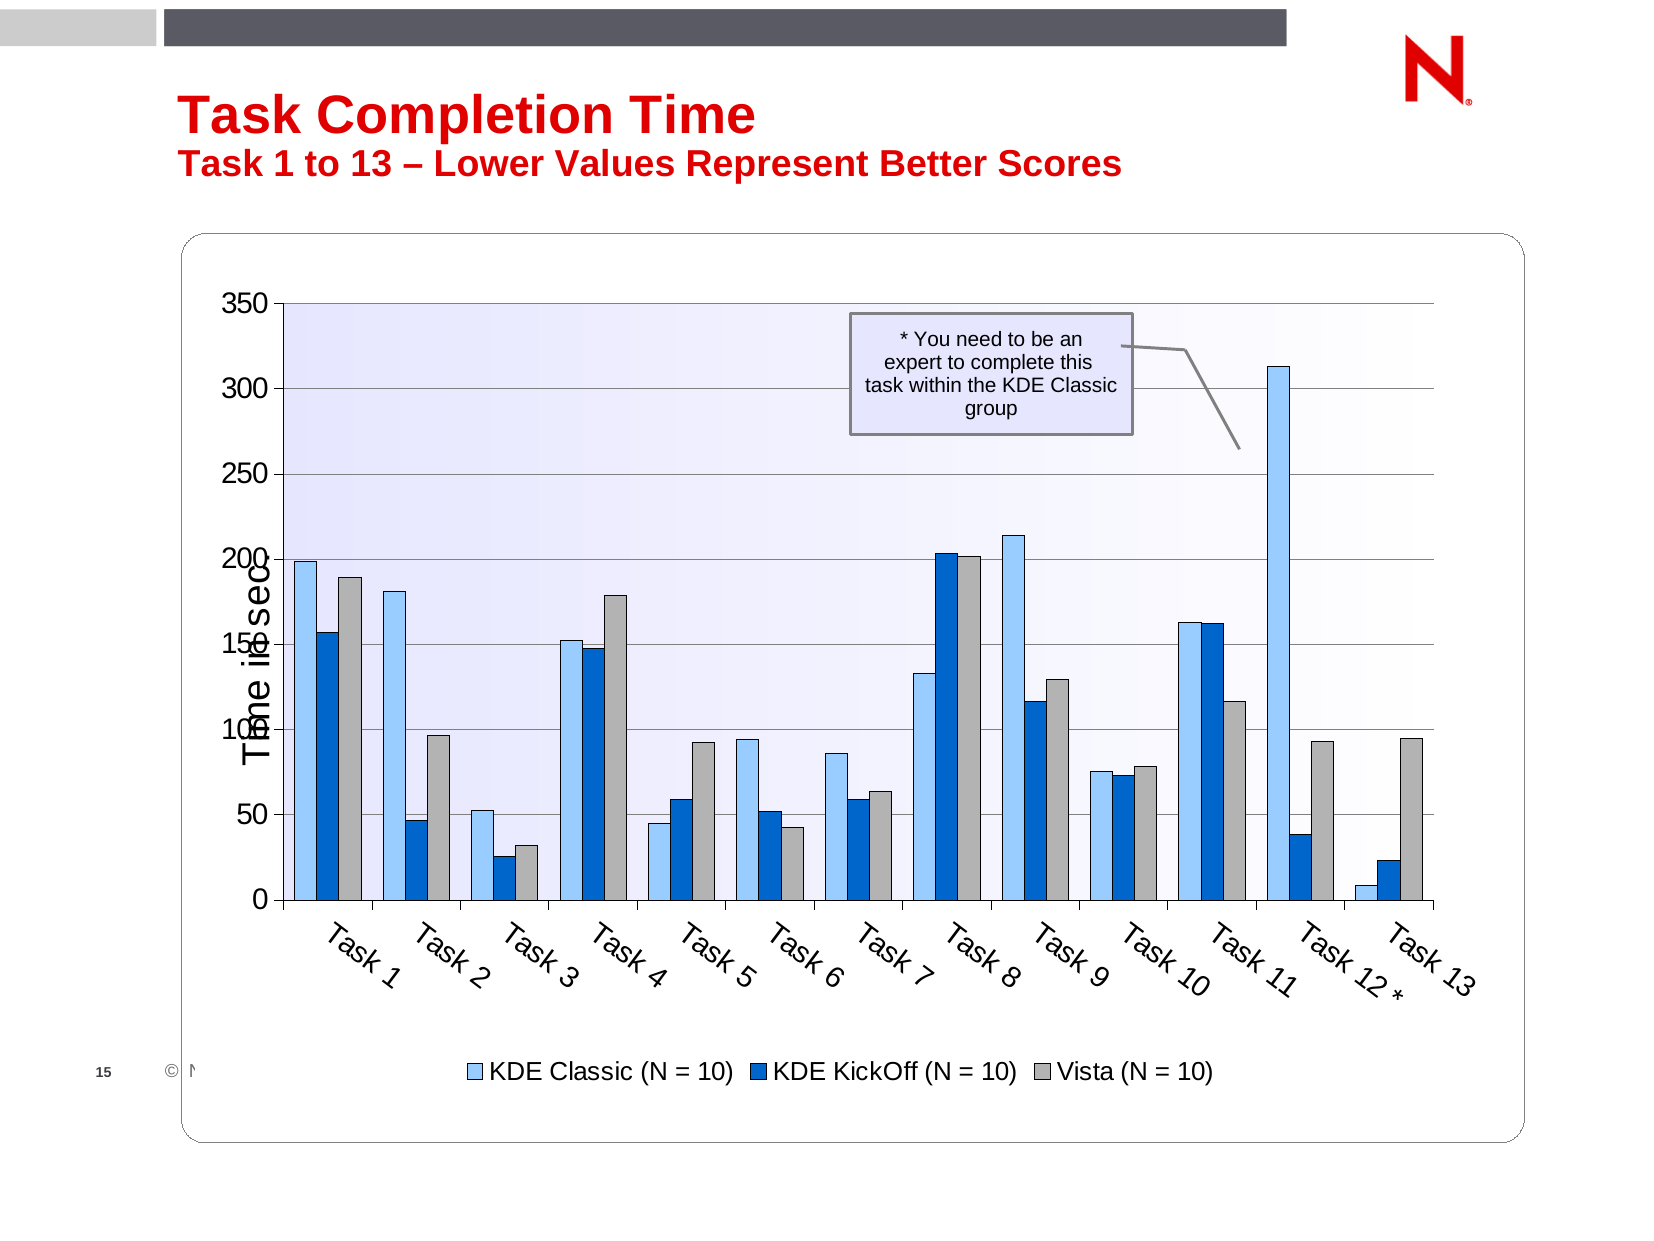

# Task Completion Time Task 1 to 13 – Lower Values Represent Better Scores
### Chart
| Category | KDE Classic (N = 10) | KDE KickOff (N = 10) | Vista (N = 10) |
|---|---|---|---|
| Task 1 | 198.9 | 156.8 | 189.6 |
| Task 2 | 180.8 | 46.8 | 96.3 |
| Task 3 | 52.3 | 25.6 | 31.8 |
| Task 4 | 152.1 | 147.8 | 178.9 |
| Task 5 | 45.0 | 58.8 | 92.4 |
| Task 6 | 94.0 | 52.0 | 42.8 |
| Task 7 | 85.9 | 58.8 | 63.6 |
| Task 8 | 132.7 | 203.6 | 201.7 |
| Task 9 | 213.7 | 116.6 | 129.5 |
| Task 10 | 75.5 | 73.4 | 78.6 |
| Task 11 | 162.7 | 162.4 | 116.3 |
| Task 12 * | 313.1 | 38.4 | 92.9 |
| Task 13 | 8.8 | 23.4 | 94.6 |
* You need to be an
expert to complete this
task within the KDE Classic group